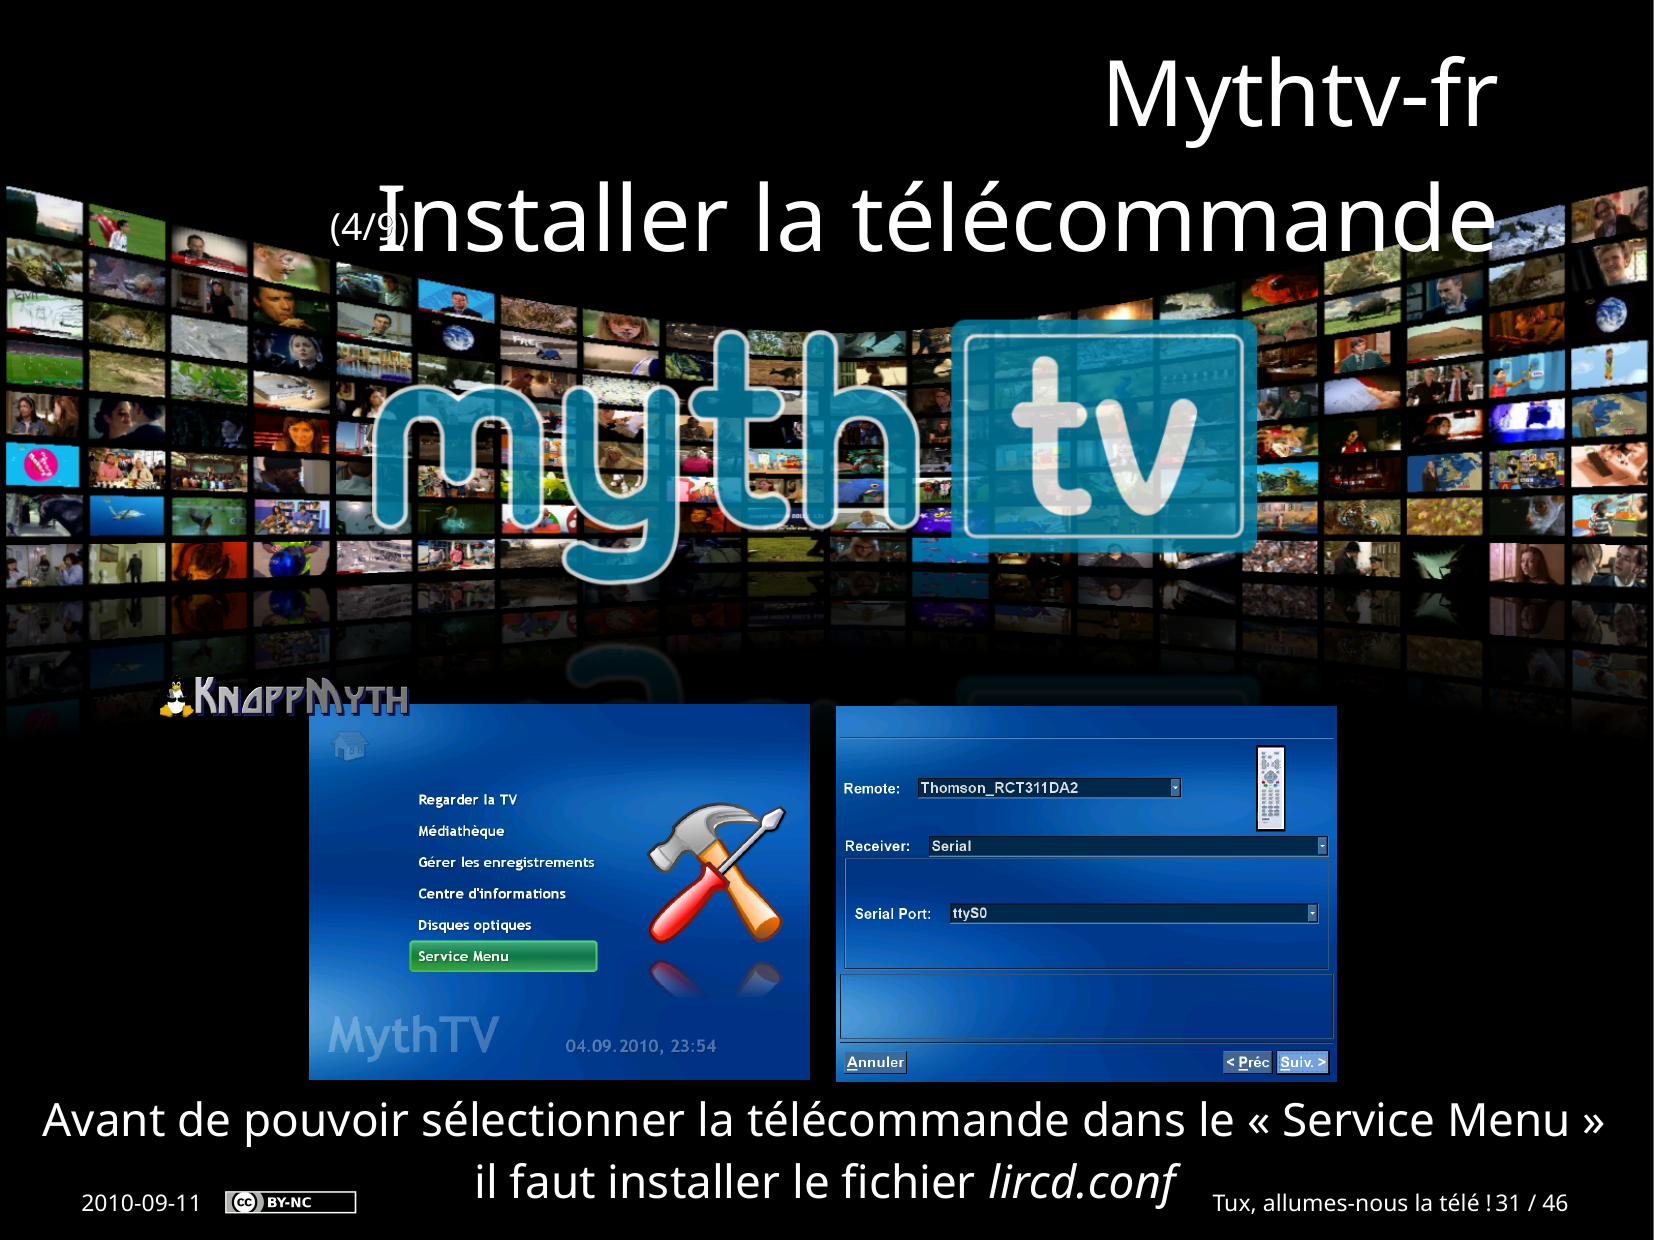

# Mythtv-fr Installer la télécommande
(4/9)
Avant de pouvoir sélectionner la télécommande dans le « Service Menu »
il faut installer le fichier lircd.conf
2010-09-11
Tux, allumes-nous la télé !
31